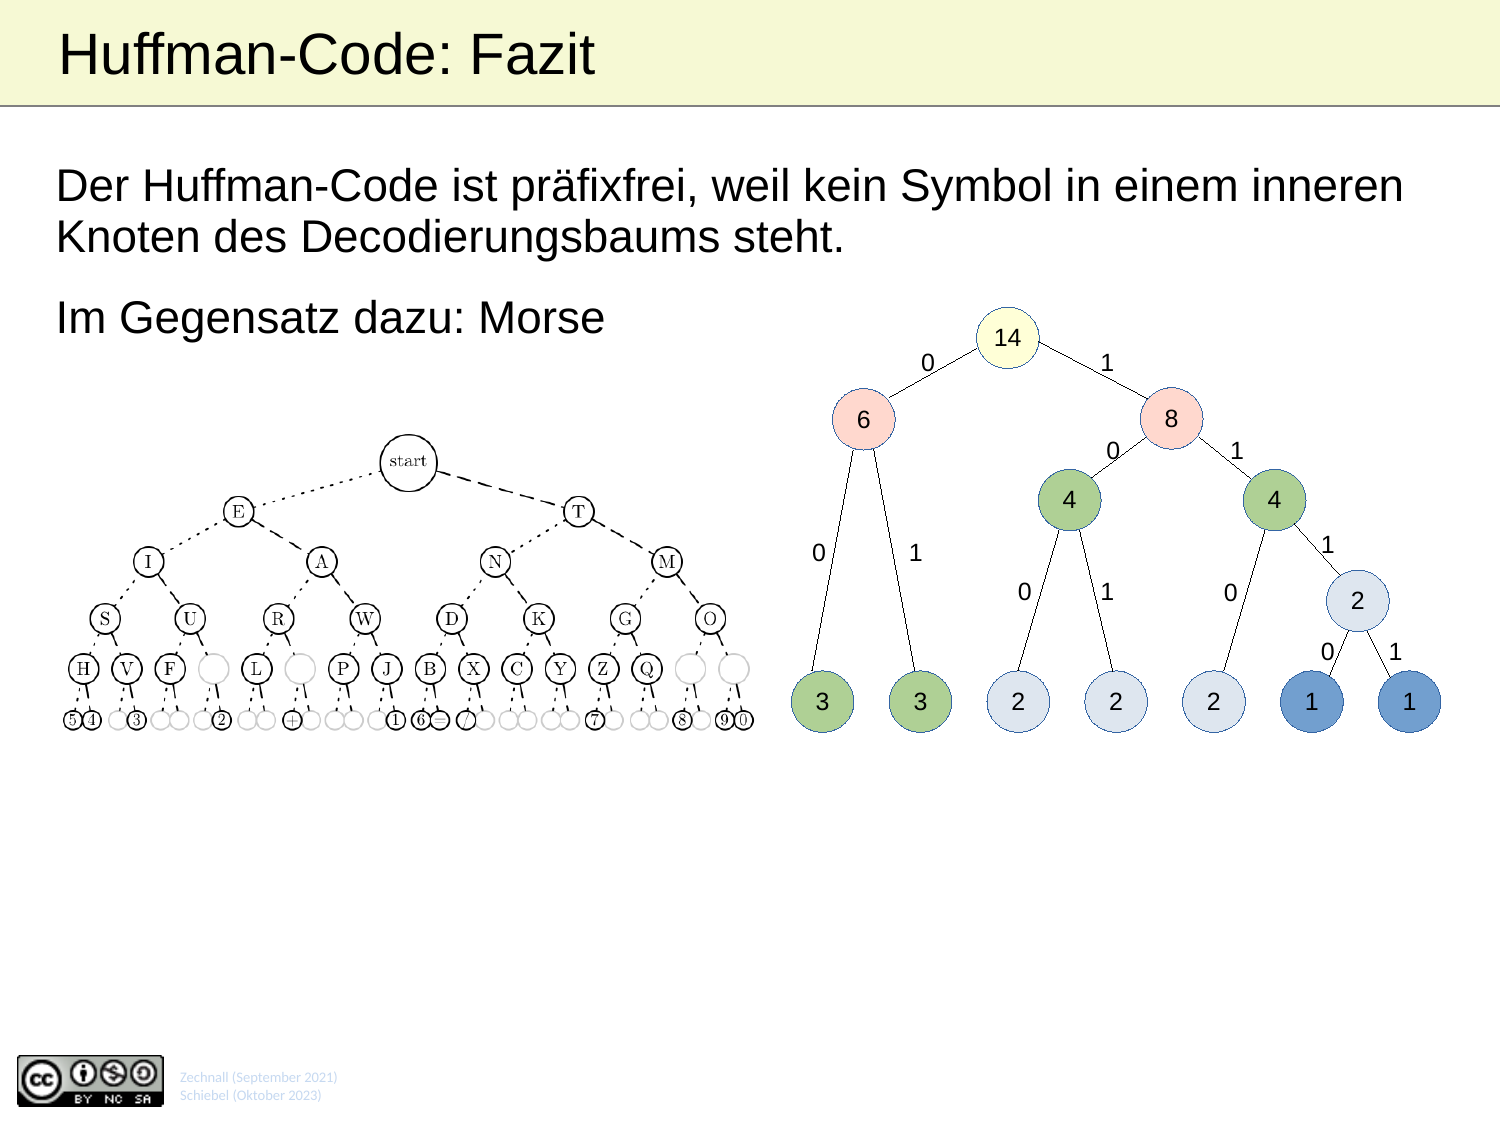

Huffman-Code: Fazit
# Der Huffman-Code ist präfixfrei, weil kein Symbol in einem inneren Knoten des Decodierungsbaums steht.
Im Gegensatz dazu: Morse
14
0
1
8
6
0
1
2
4
4
1
0
1
0
1
2
0
0
1
3
3
2
2
2
1
1